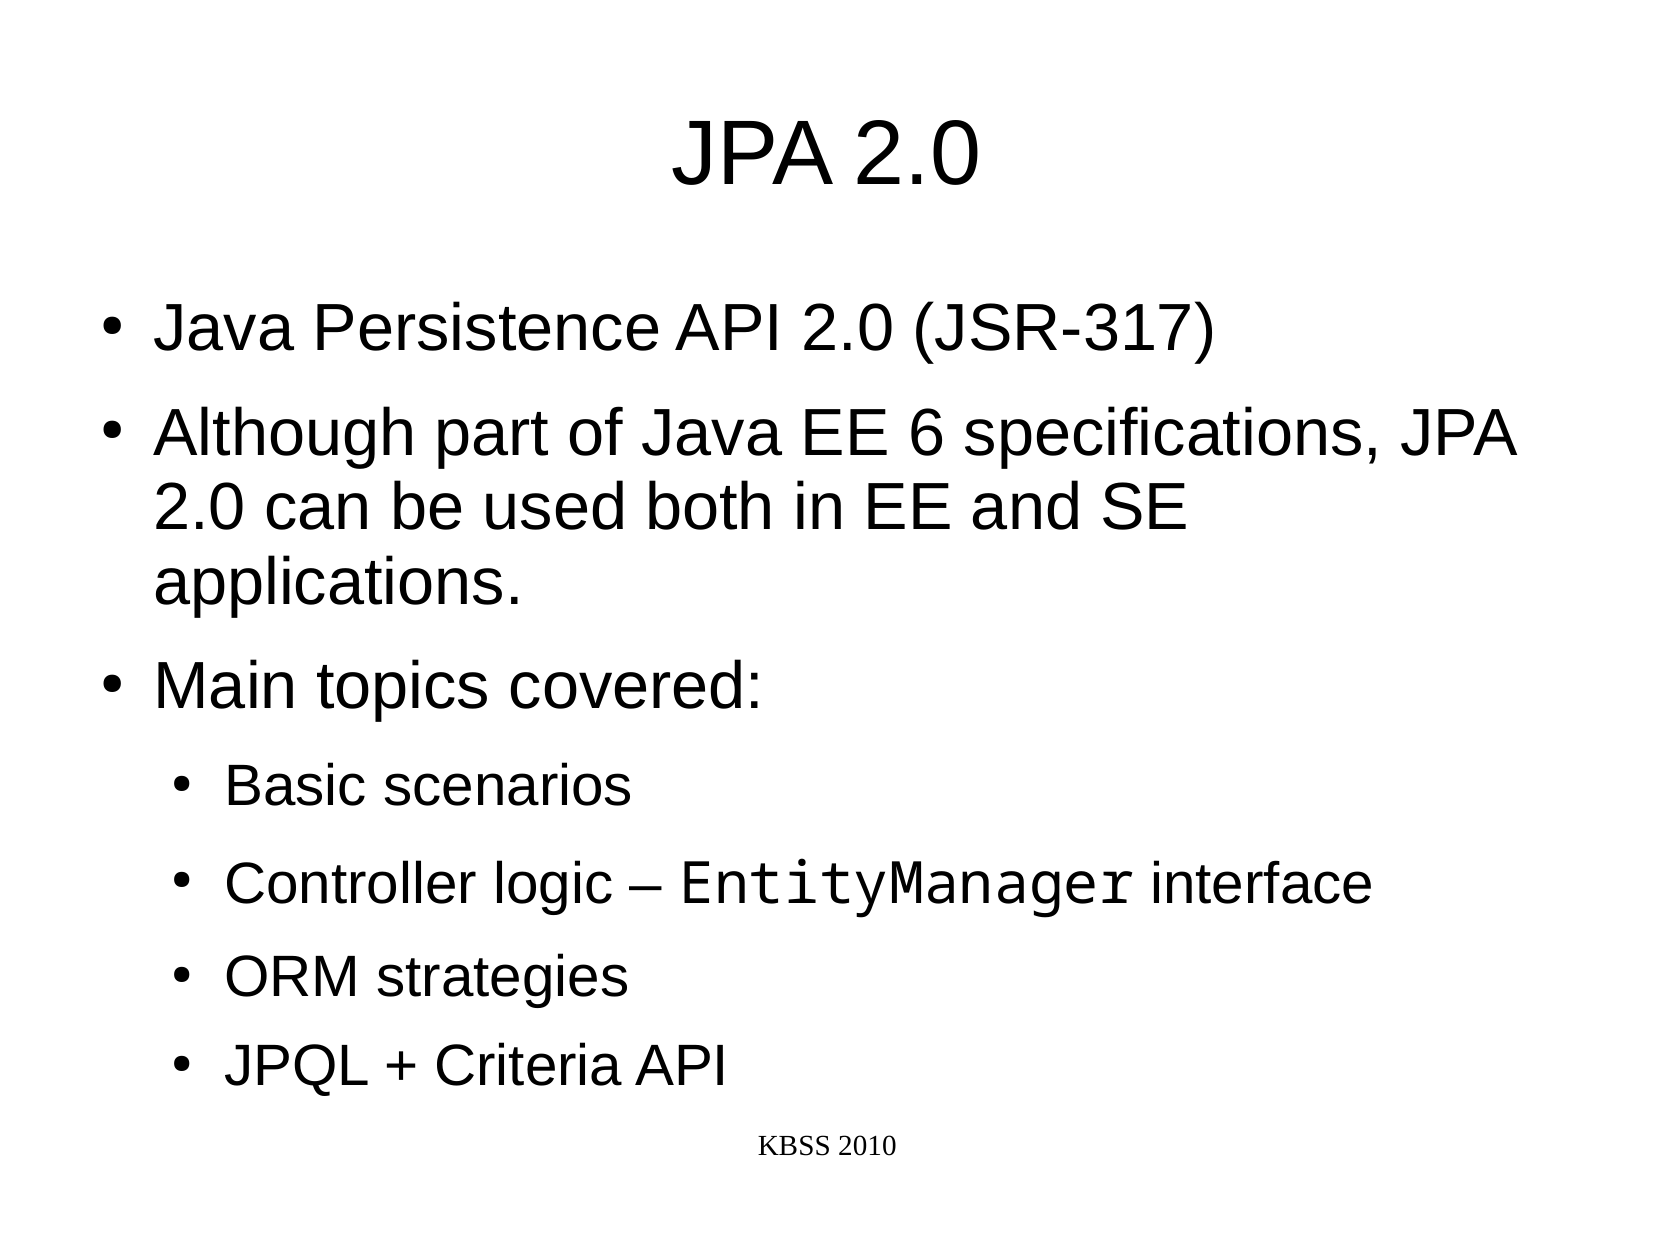

# JPA 2.0
Java Persistence API 2.0 (JSR-317)
Although part of Java EE 6 specifications, JPA 2.0 can be used both in EE and SE applications.
Main topics covered:
Basic scenarios
Controller logic – EntityManager interface
ORM strategies
JPQL + Criteria API
KBSS 2010